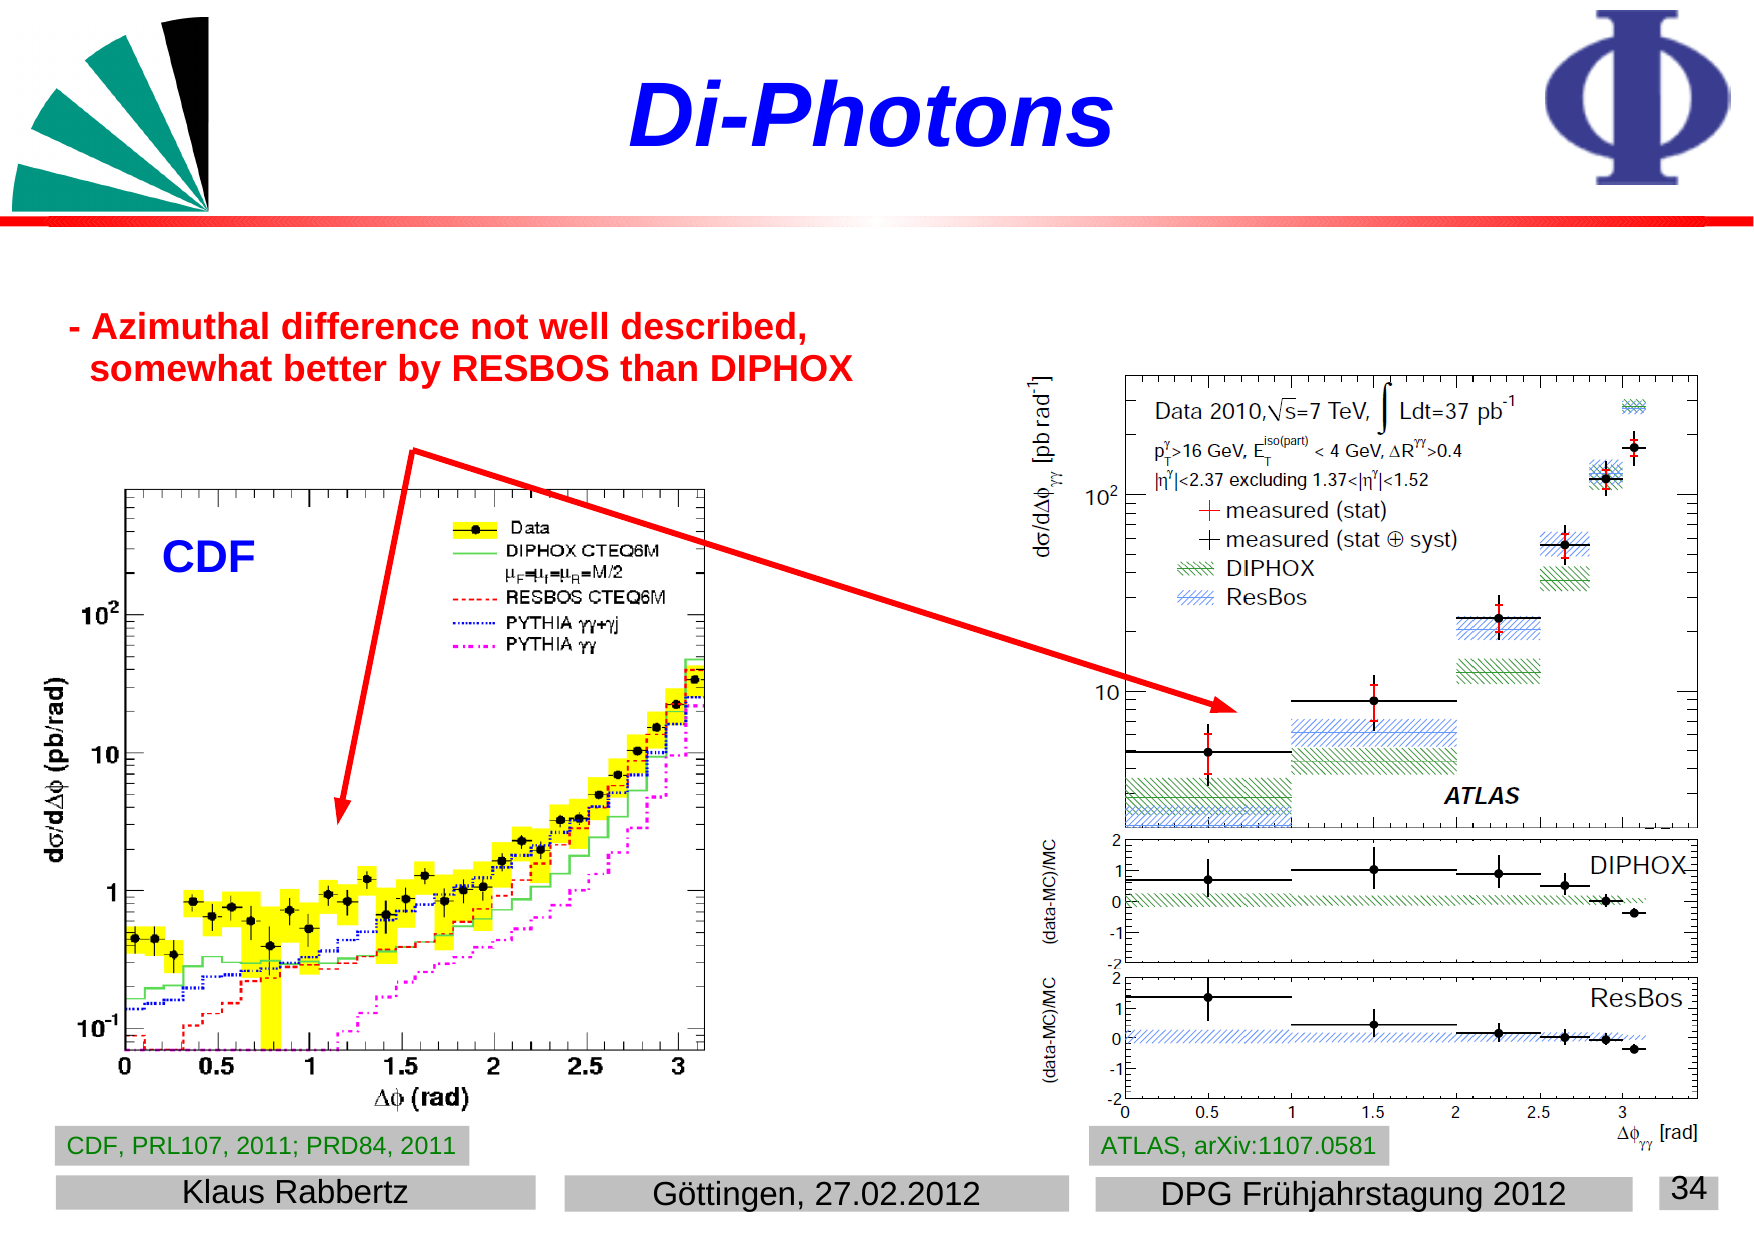

# Di-Photons
- Azimuthal difference not well described,
 somewhat better by RESBOS than DIPHOX
CDF
CDF, PRL107, 2011; PRD84, 2011
ATLAS, arXiv:1107.0581